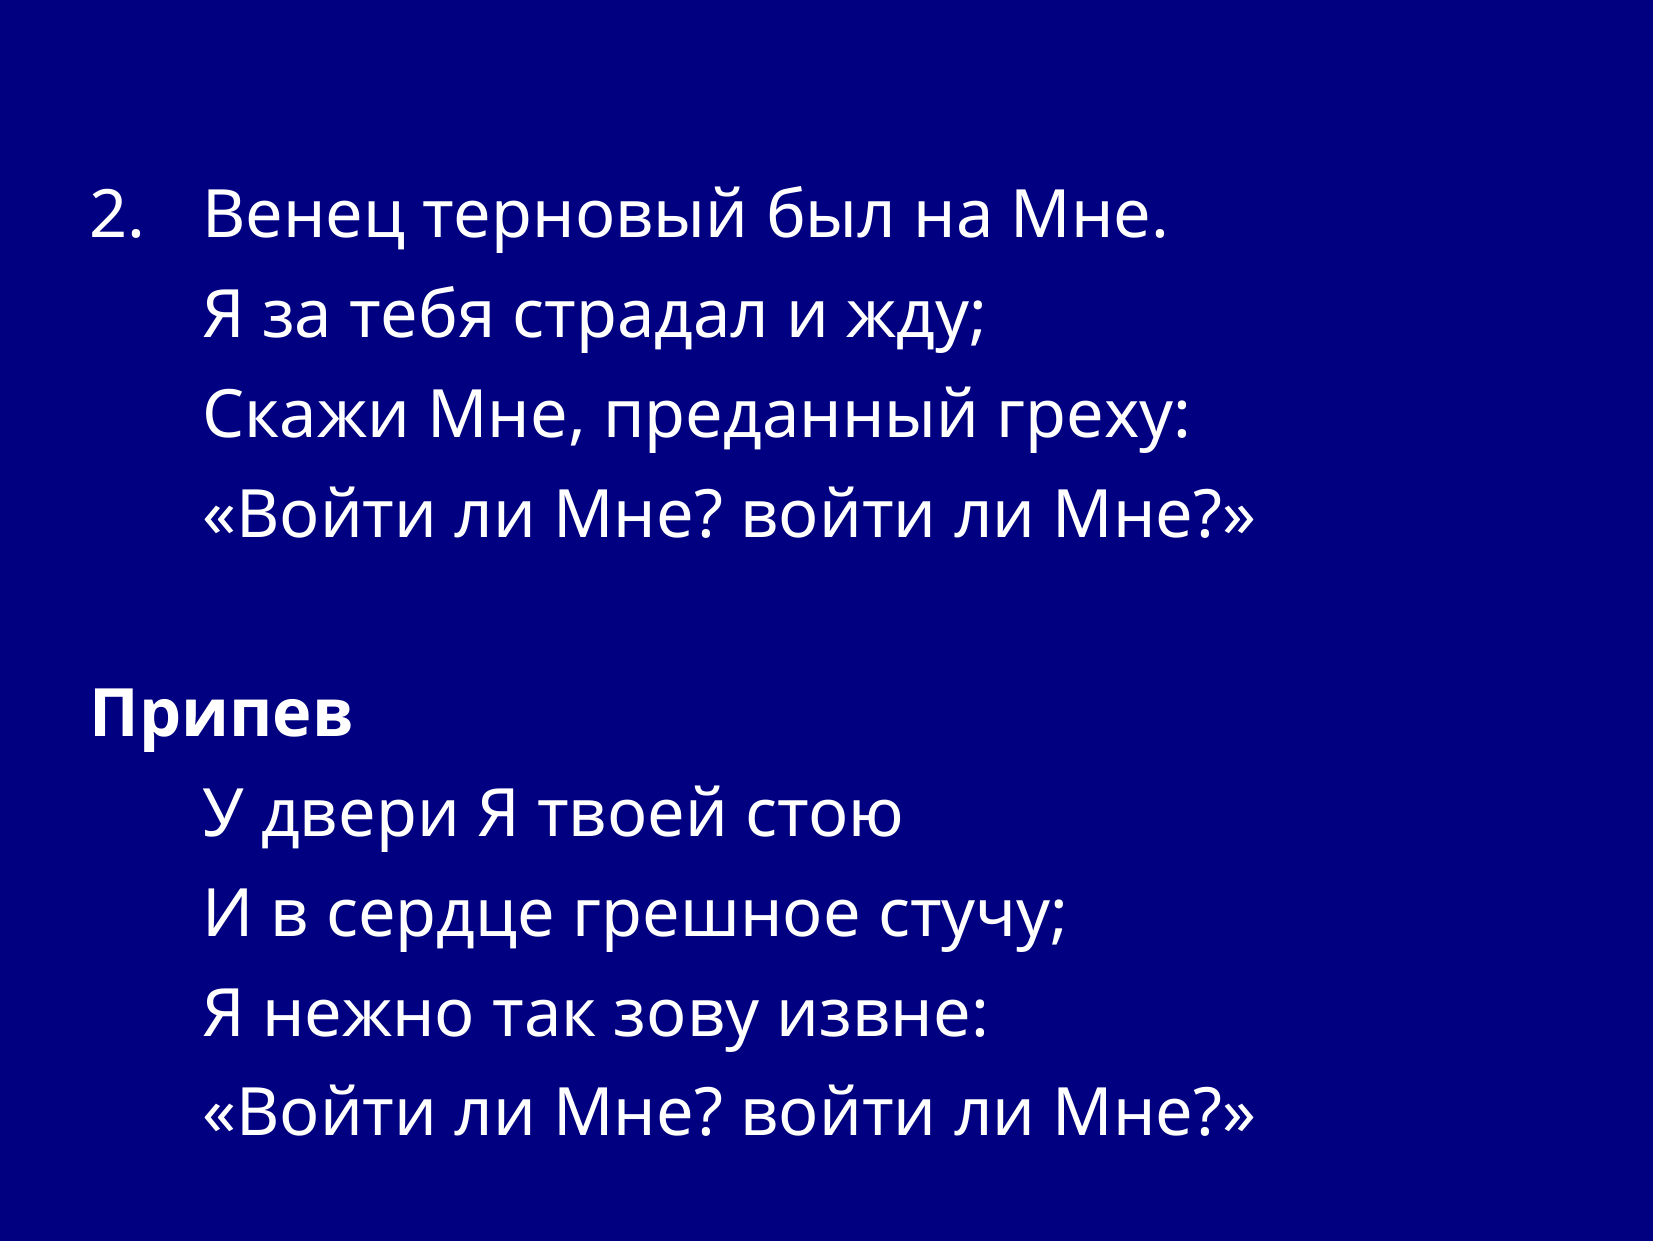

2.	Венец терновый был на Мне.
	Я за тебя страдал и жду;
	Скажи Мне, преданный греху:
	«Войти ли Мне? войти ли Мне?»
Припев
	У двери Я твоей стою
	И в сердце грешное стучу;
	Я нежно так зову извне:
	«Войти ли Мне? войти ли Мне?»